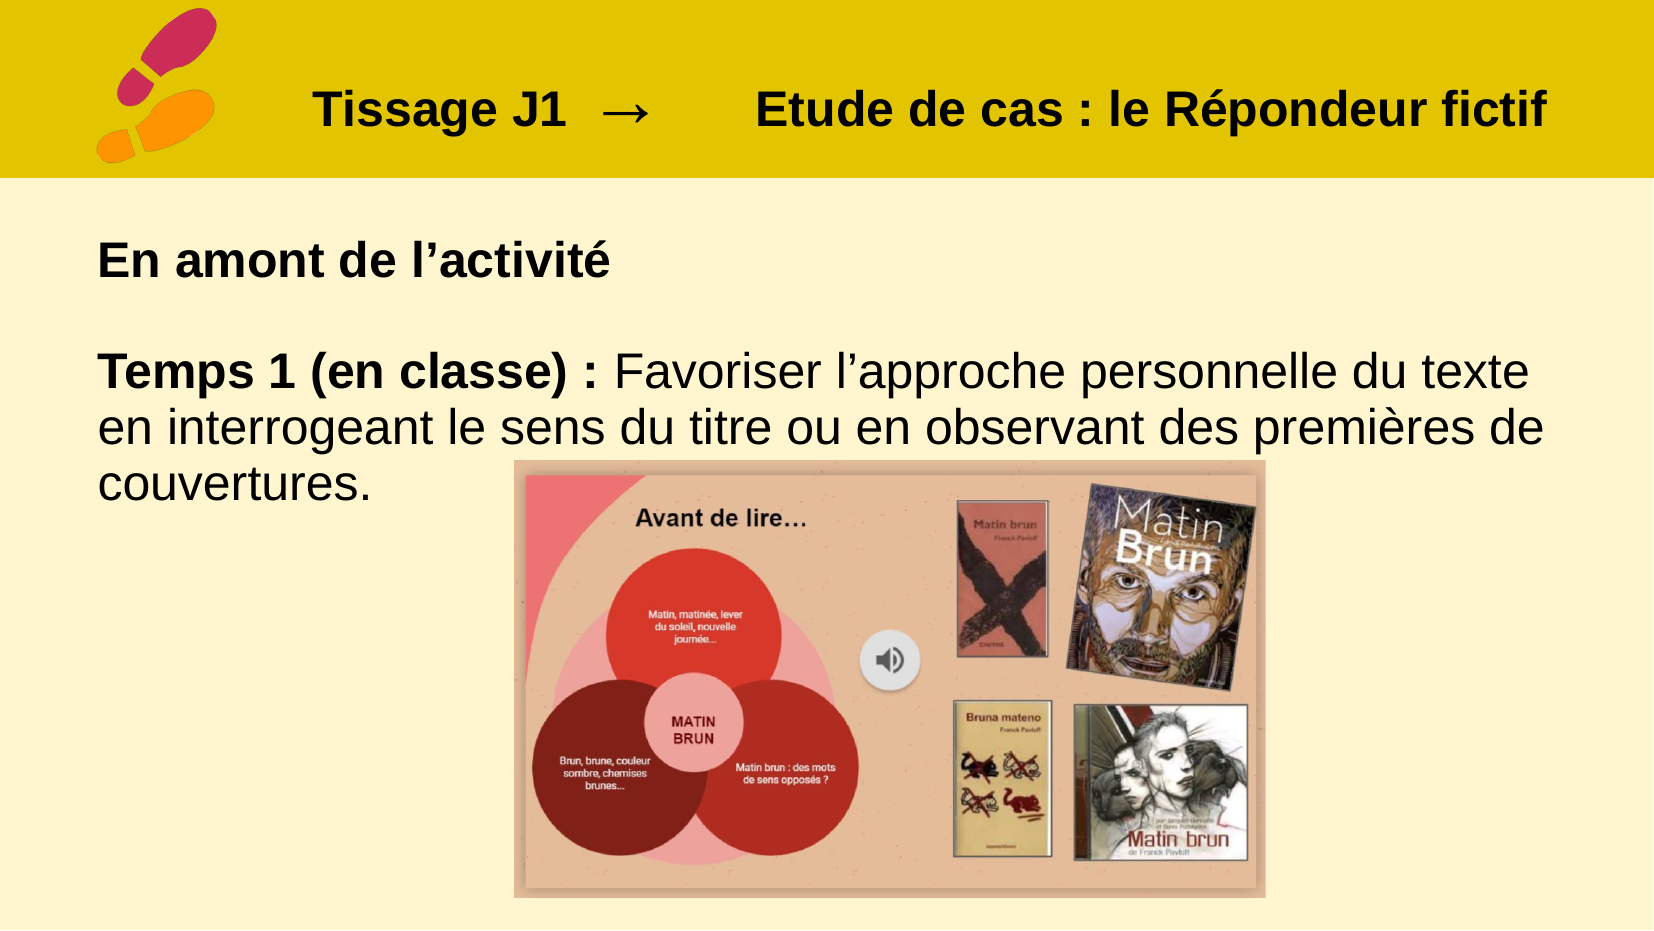

Tissage J1 → 	Etude de cas : le Répondeur fictif
En amont de l’activité
Temps 1 (en classe) : Favoriser l’approche personnelle du texte en interrogeant le sens du titre ou en observant des premières de couvertures.